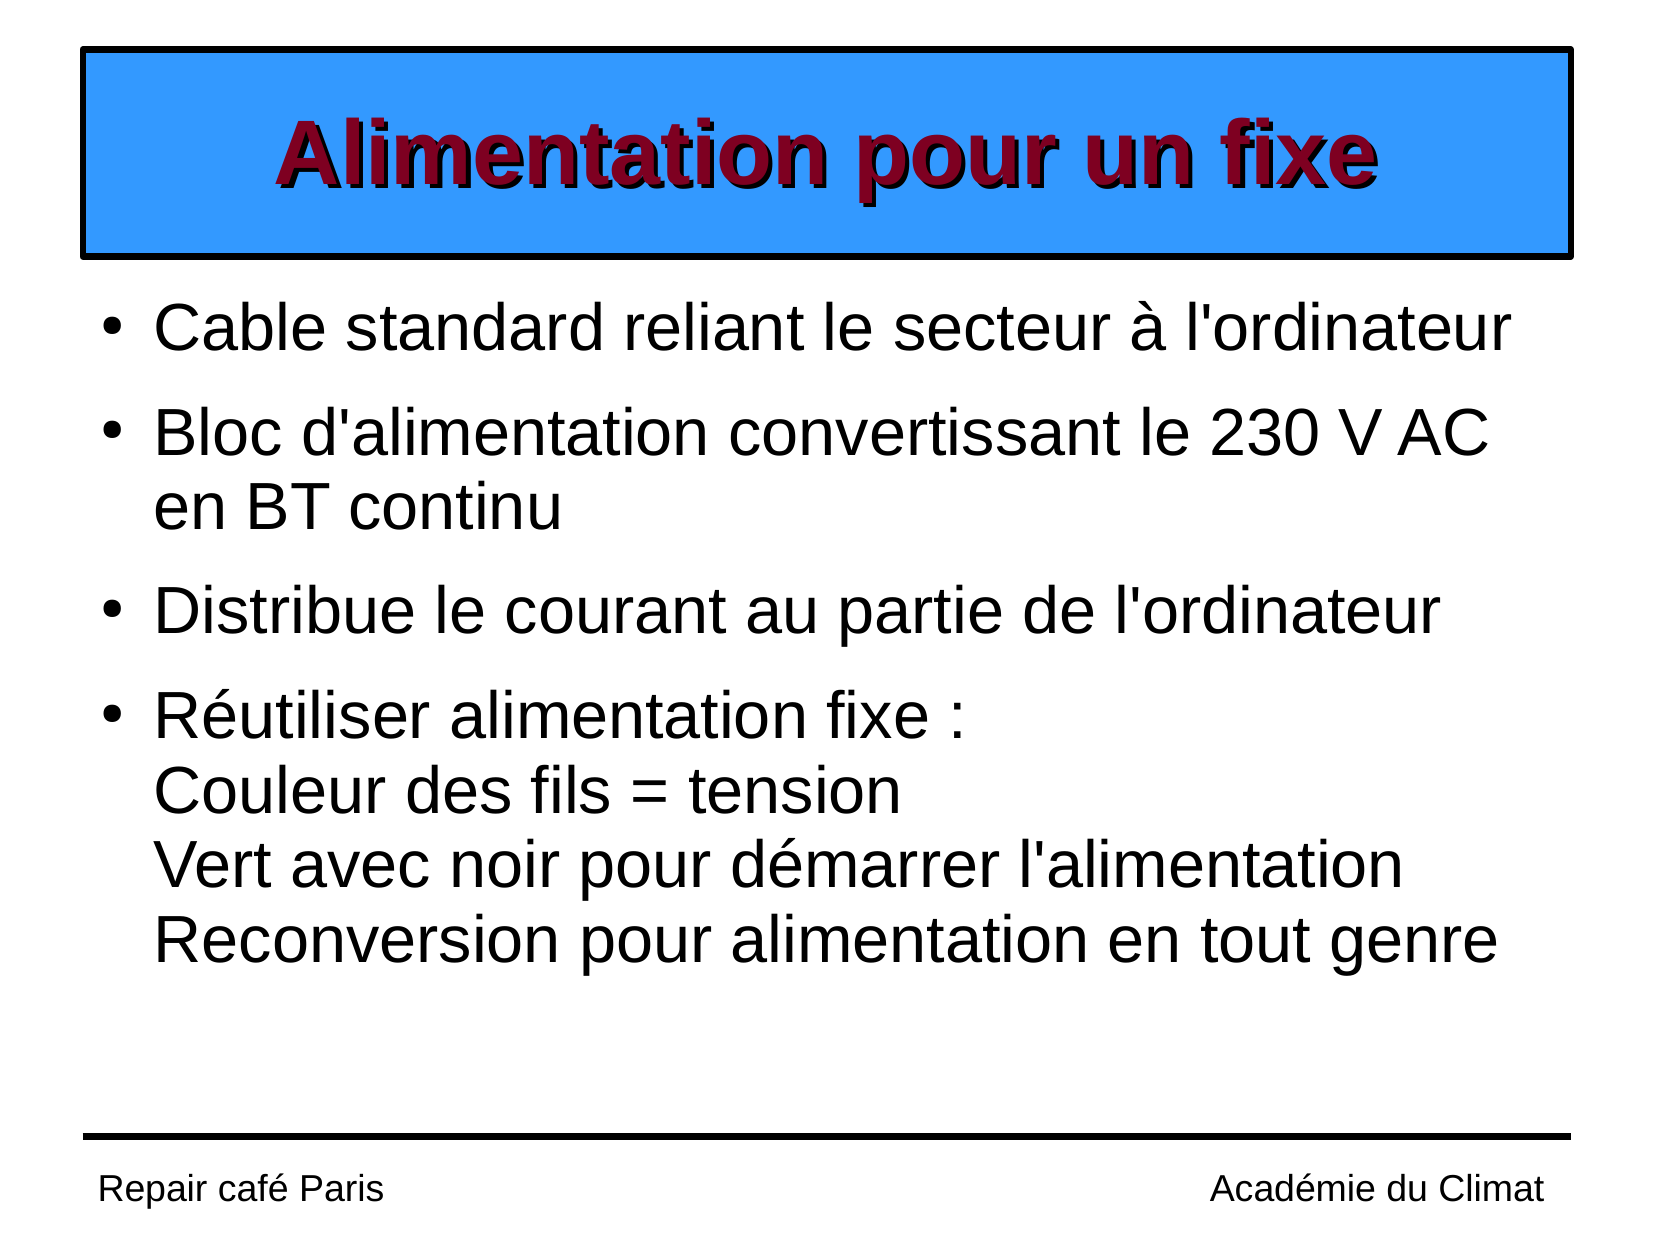

# Alimentation pour un fixe
Cable standard reliant le secteur à l'ordinateur
Bloc d'alimentation convertissant le 230 V AC en BT continu
Distribue le courant au partie de l'ordinateur
Réutiliser alimentation fixe :
Couleur des fils = tension
Vert avec noir pour démarrer l'alimentation
Reconversion pour alimentation en tout genre
Repair café Paris	Académie du Climat